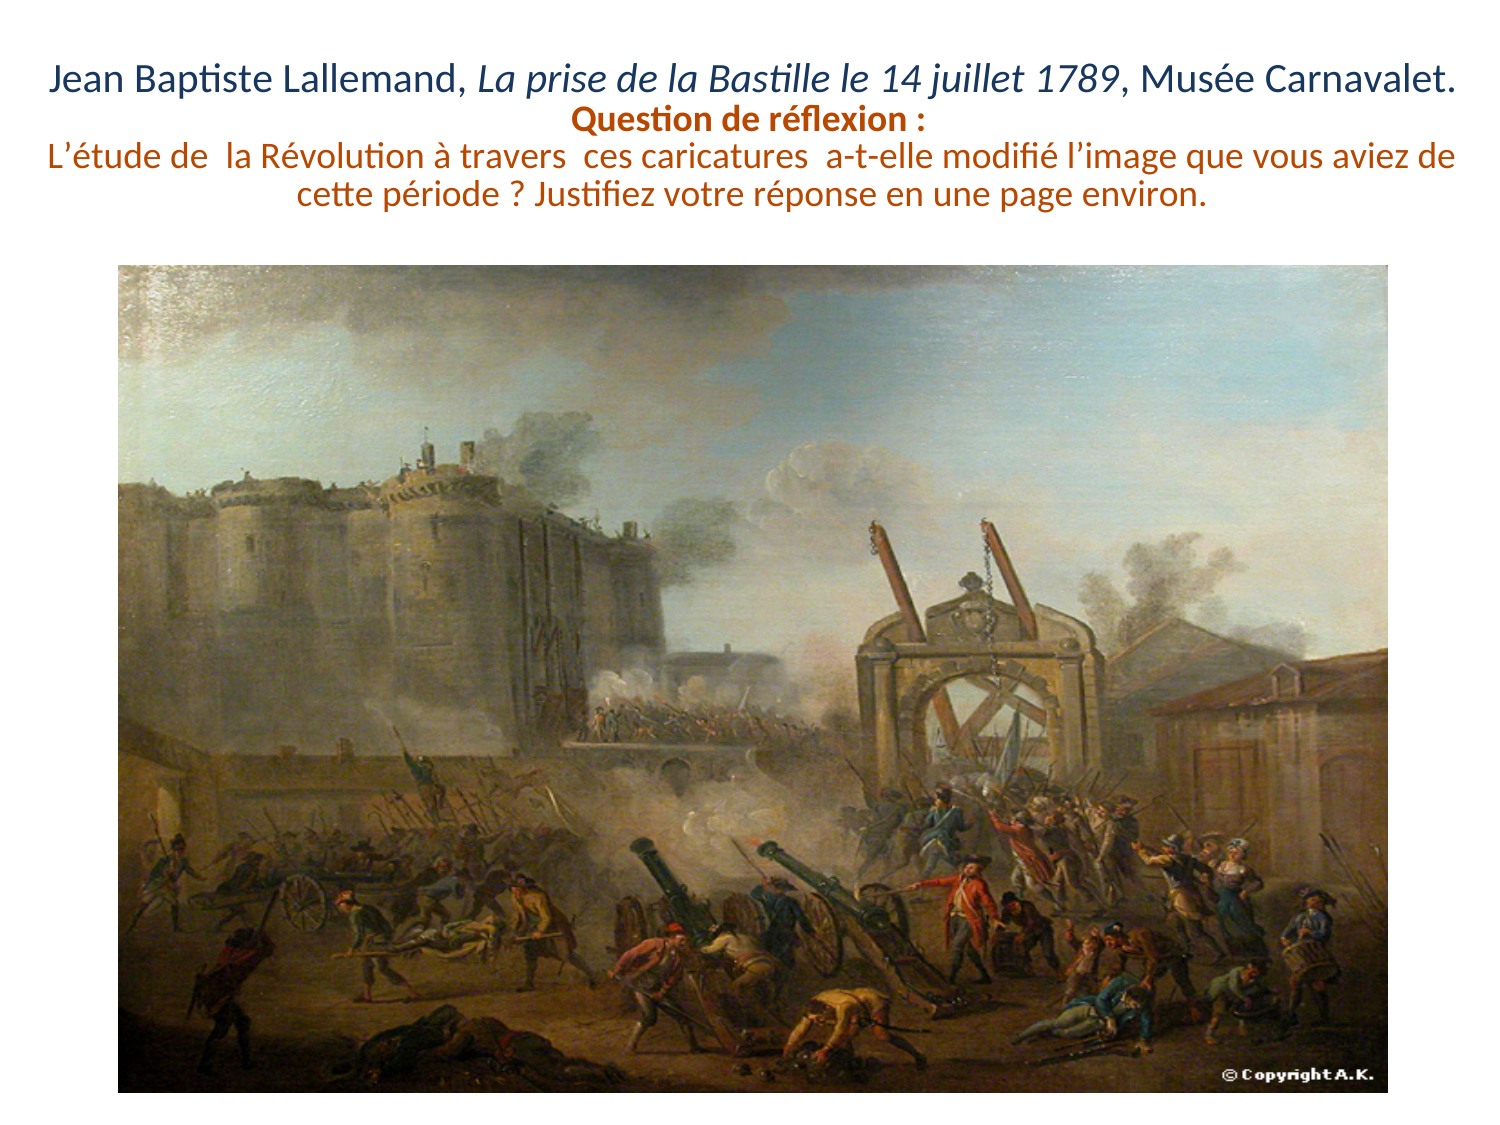

Jean Baptiste Lallemand, La prise de la Bastille le 14 juillet 1789, Musée Carnavalet.
Question de réflexion :
L’étude de la Révolution à travers ces caricatures a-t-elle modifié l’image que vous aviez de cette période ? Justifiez votre réponse en une page environ.